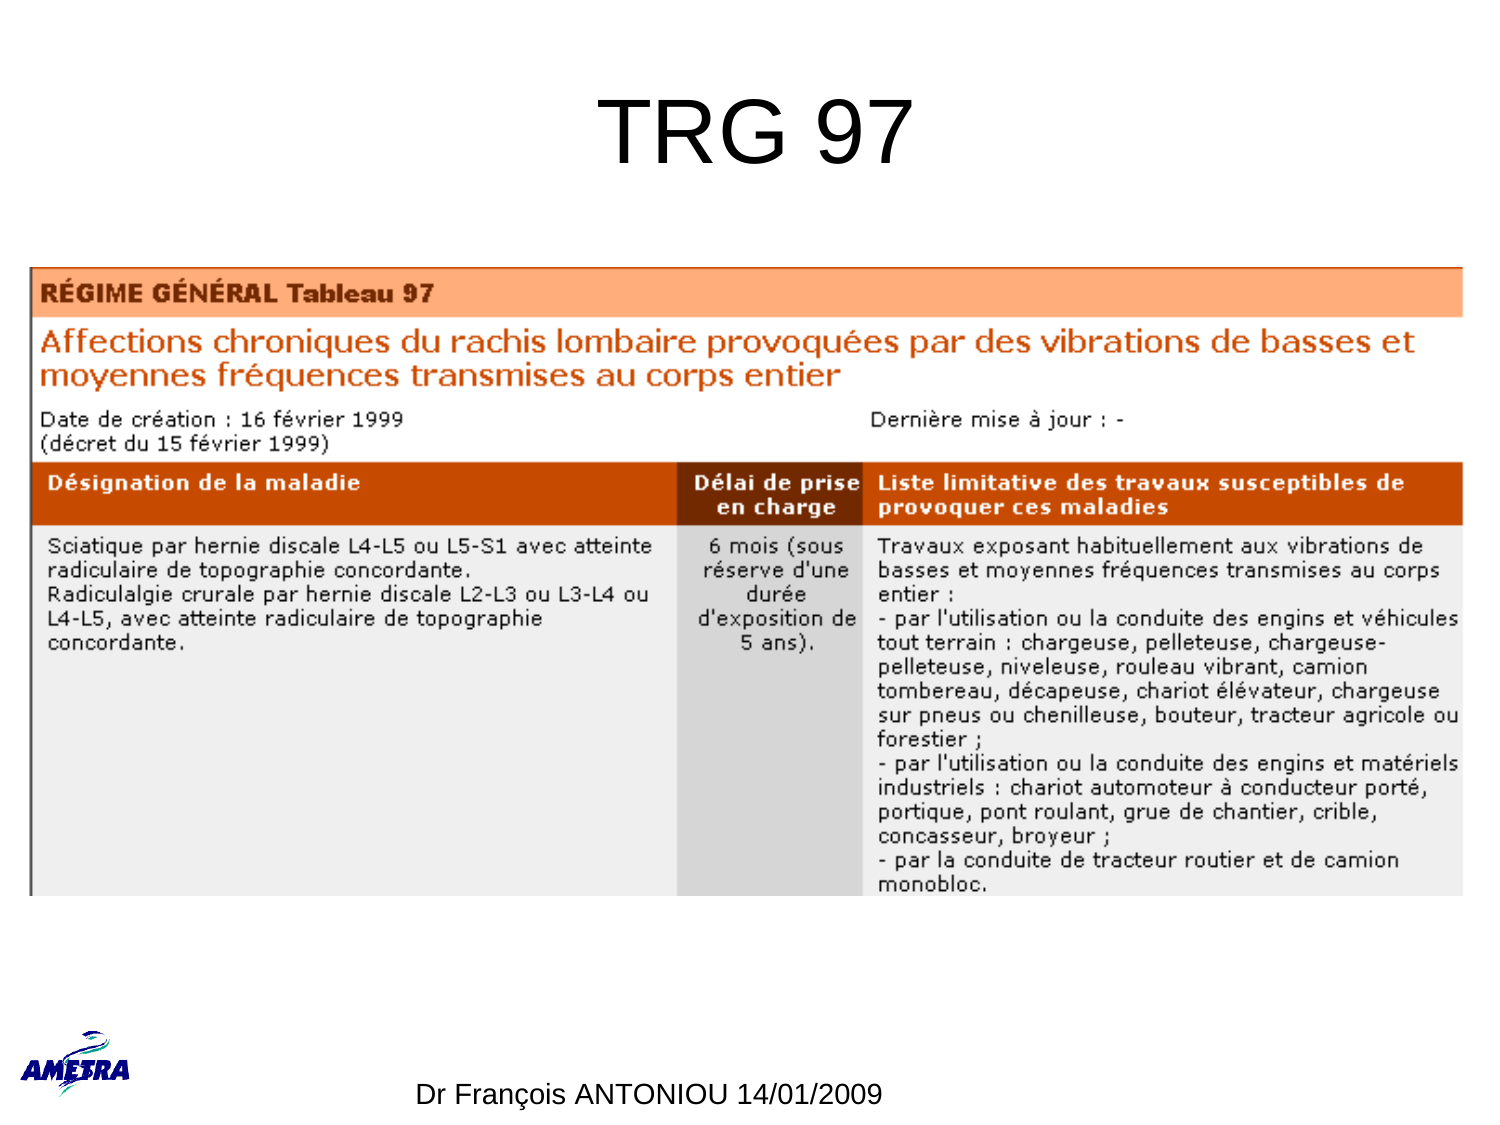

# TRG 97
Dr François ANTONIOU 14/01/2009